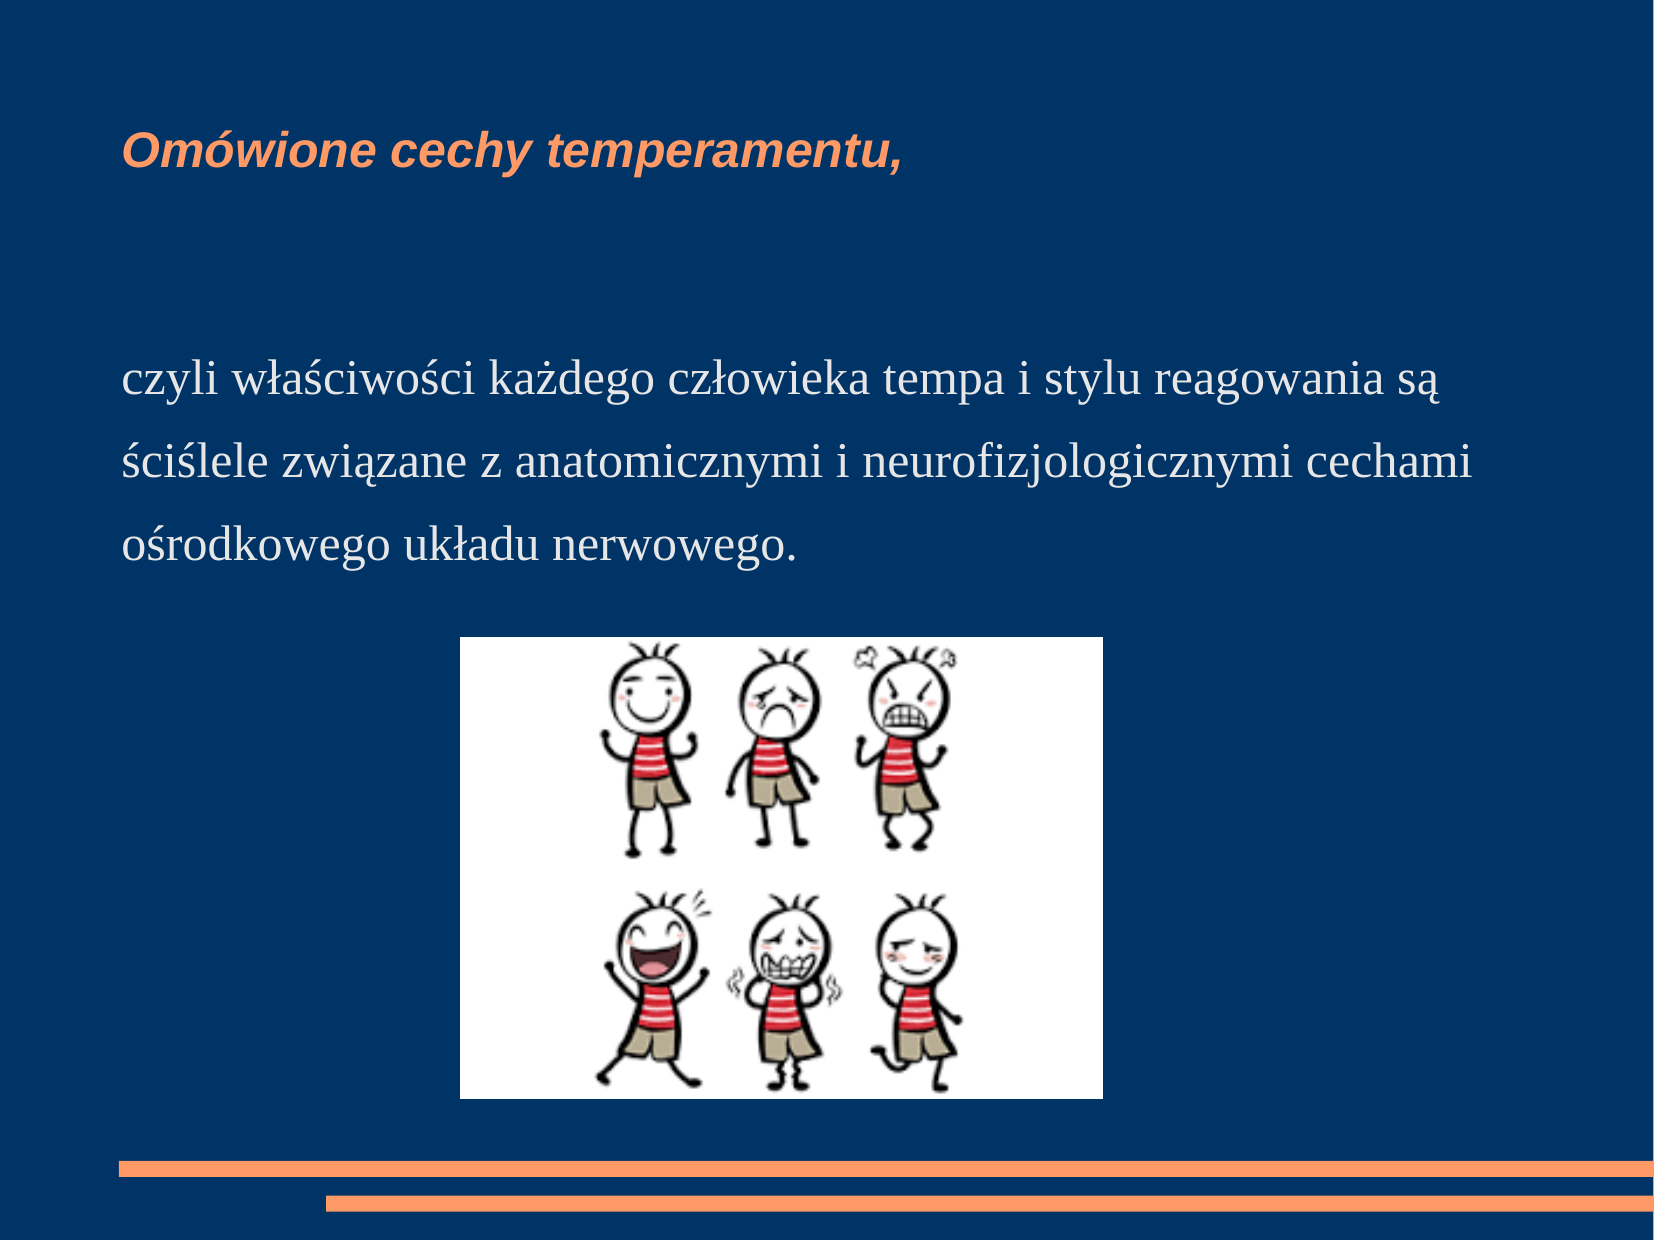

# Omówione cechy temperamentu,
czyli właściwości każdego człowieka tempa i stylu reagowania są ściślele związane z anatomicznymi i neurofizjologicznymi cechami ośrodkowego układu nerwowego.